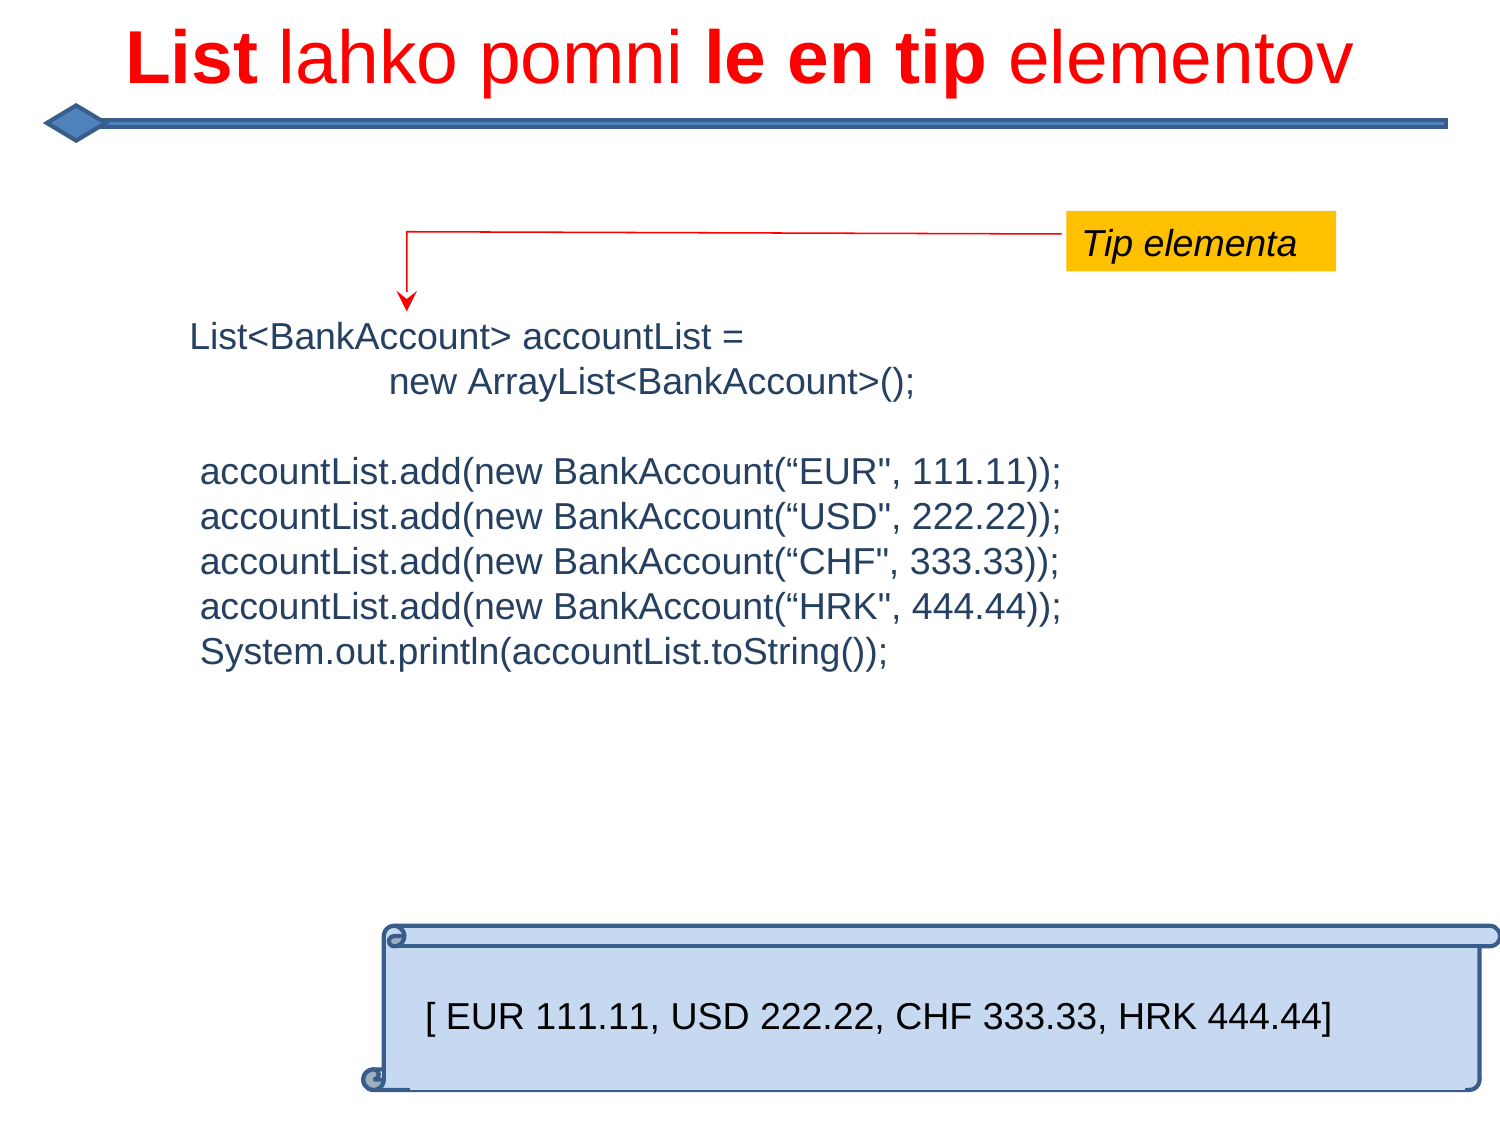

# List lahko pomni le en tip elementov
Tip elementa
 List<BankAccount> accountList =
 new ArrayList<BankAccount>();
 accountList.add(new BankAccount(“EUR", 111.11));
 accountList.add(new BankAccount(“USD", 222.22));
 accountList.add(new BankAccount(“CHF", 333.33));
 accountList.add(new BankAccount(“HRK", 444.44));
 System.out.println(accountList.toString());
[ EUR 111.11, USD 222.22, CHF 333.33, HRK 444.44]